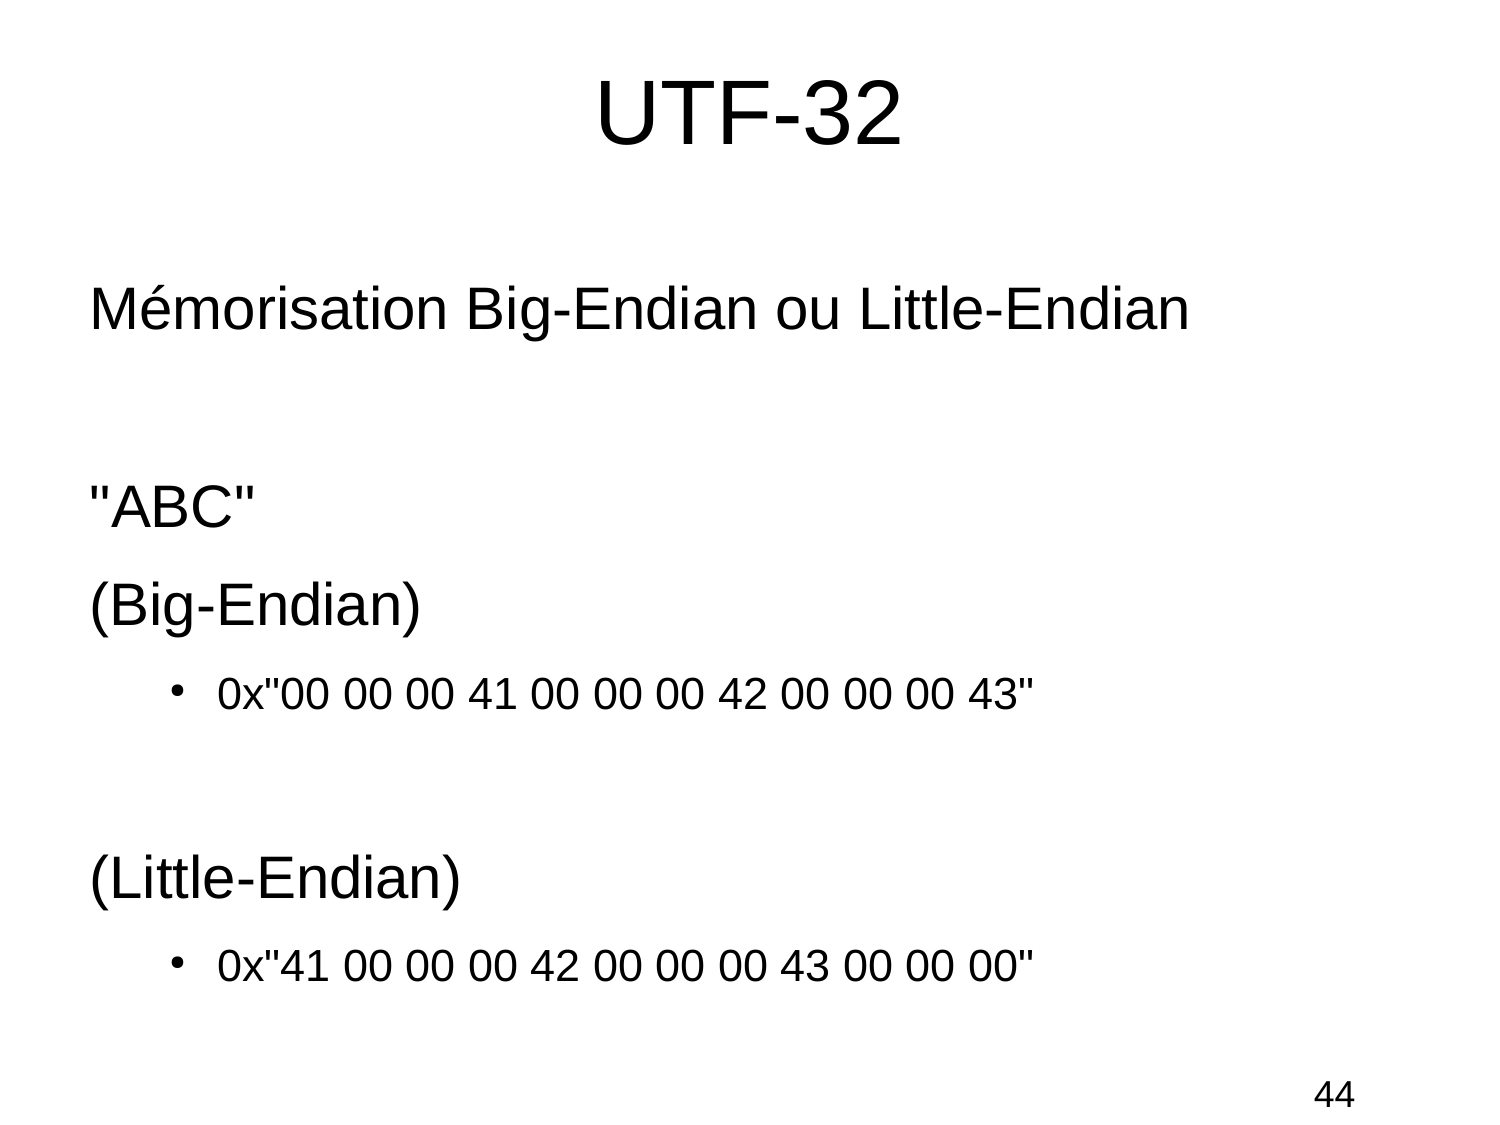

# UTF-32
Mémorisation Big-Endian ou Little-Endian
"ABC"
(Big-Endian)
0x"00 00 00 41 00 00 00 42 00 00 00 43"
(Little-Endian)
0x"41 00 00 00 42 00 00 00 43 00 00 00"